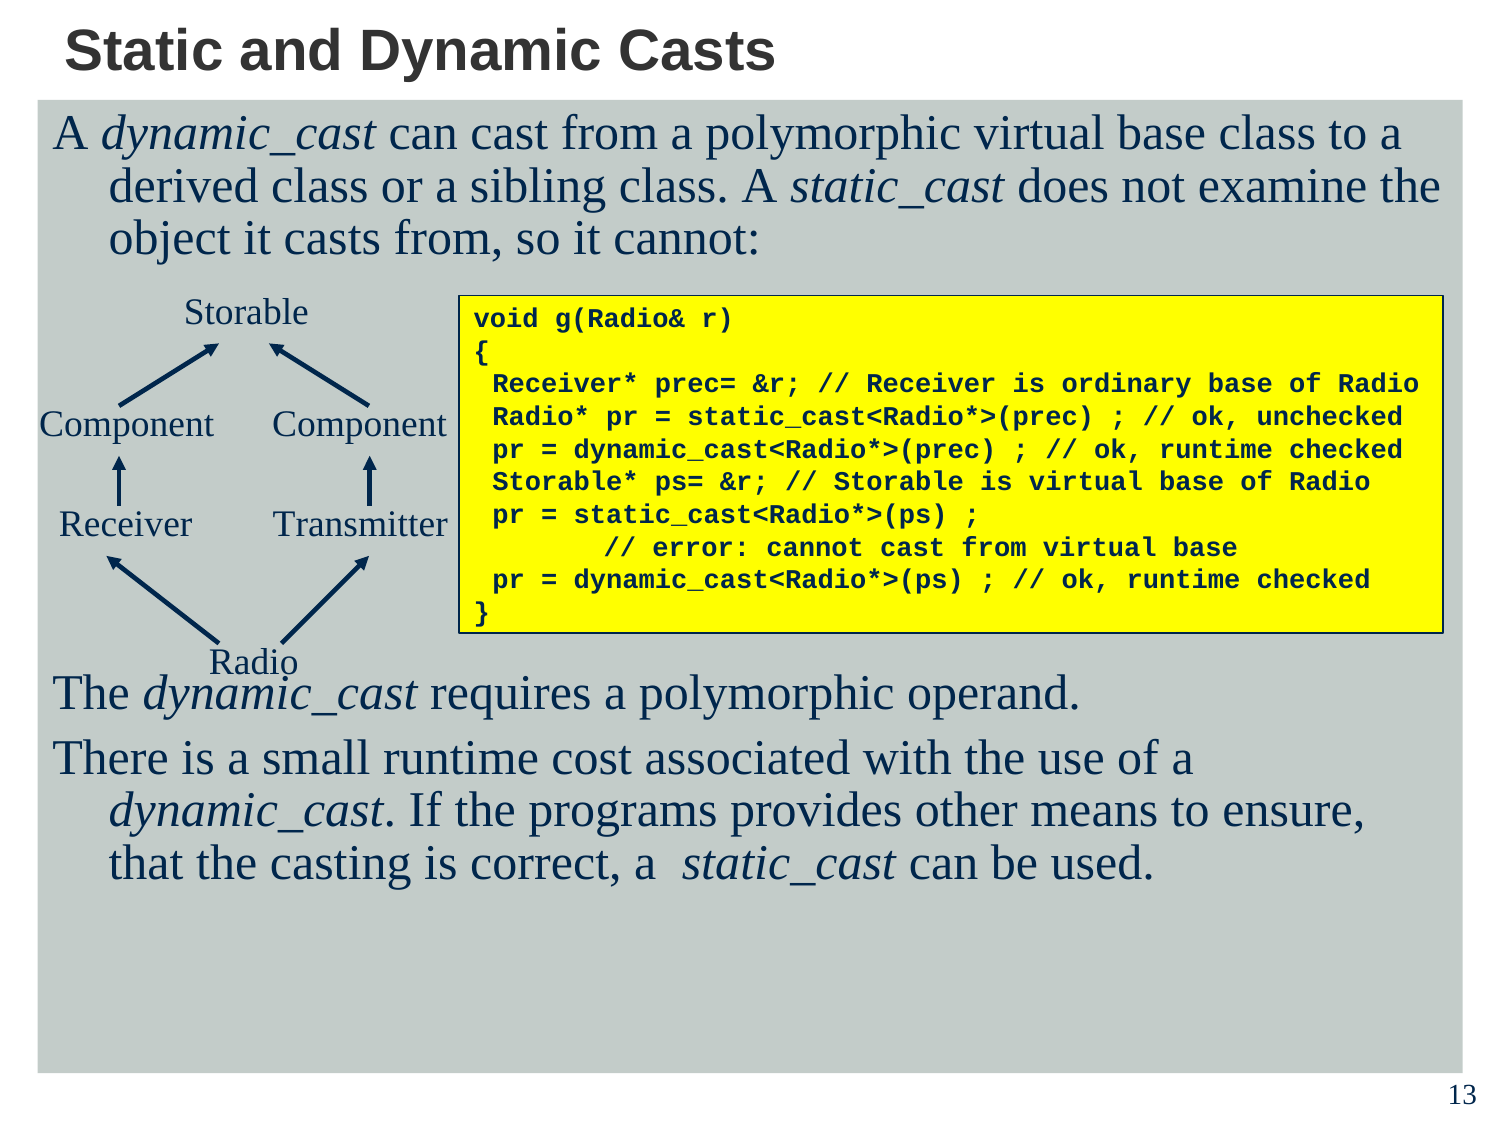

# Static and Dynamic Casts
A dynamic_cast can cast from a polymorphic virtual base class to a derived class or a sibling class. A static_cast does not examine the object it casts from, so it cannot:
The dynamic_cast requires a polymorphic operand.
There is a small runtime cost associated with the use of a dynamic_cast. If the programs provides other means to ensure, that the casting is correct, a static_cast can be used.
Storable
void g(Radio& r)
{
	Receiver* prec= &r; // Receiver is ordinary base of Radio
	Radio* pr = static_cast<Radio*>(prec) ; // ok, unchecked
	pr = dynamic_cast<Radio*>(prec) ; // ok, runtime checked
	Storable* ps= &r; // Storable is virtual base of Radio
	pr = static_cast<Radio*>(ps) ;
 // error: cannot cast from virtual base
	pr = dynamic_cast<Radio*>(ps) ; // ok, runtime checked
}
Component
Component
Receiver
Transmitter
Radio